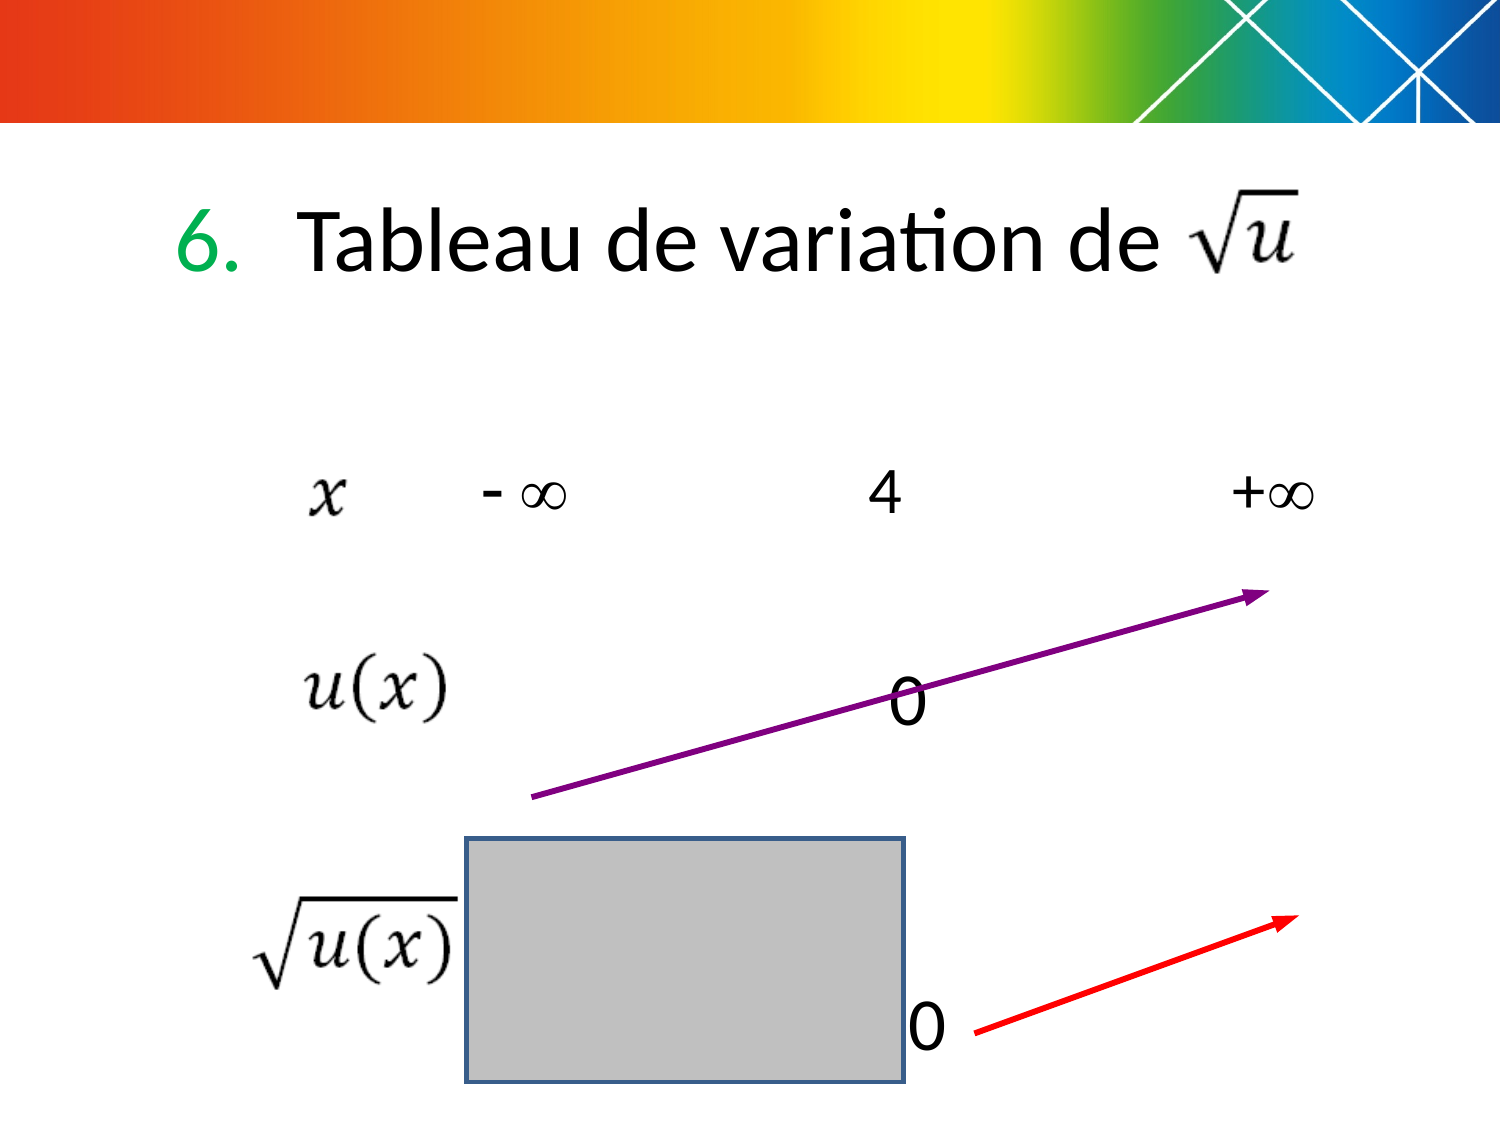

# Tableau de variation de
| |   4 + |
| --- | --- |
| | 0 |
| | 0 |